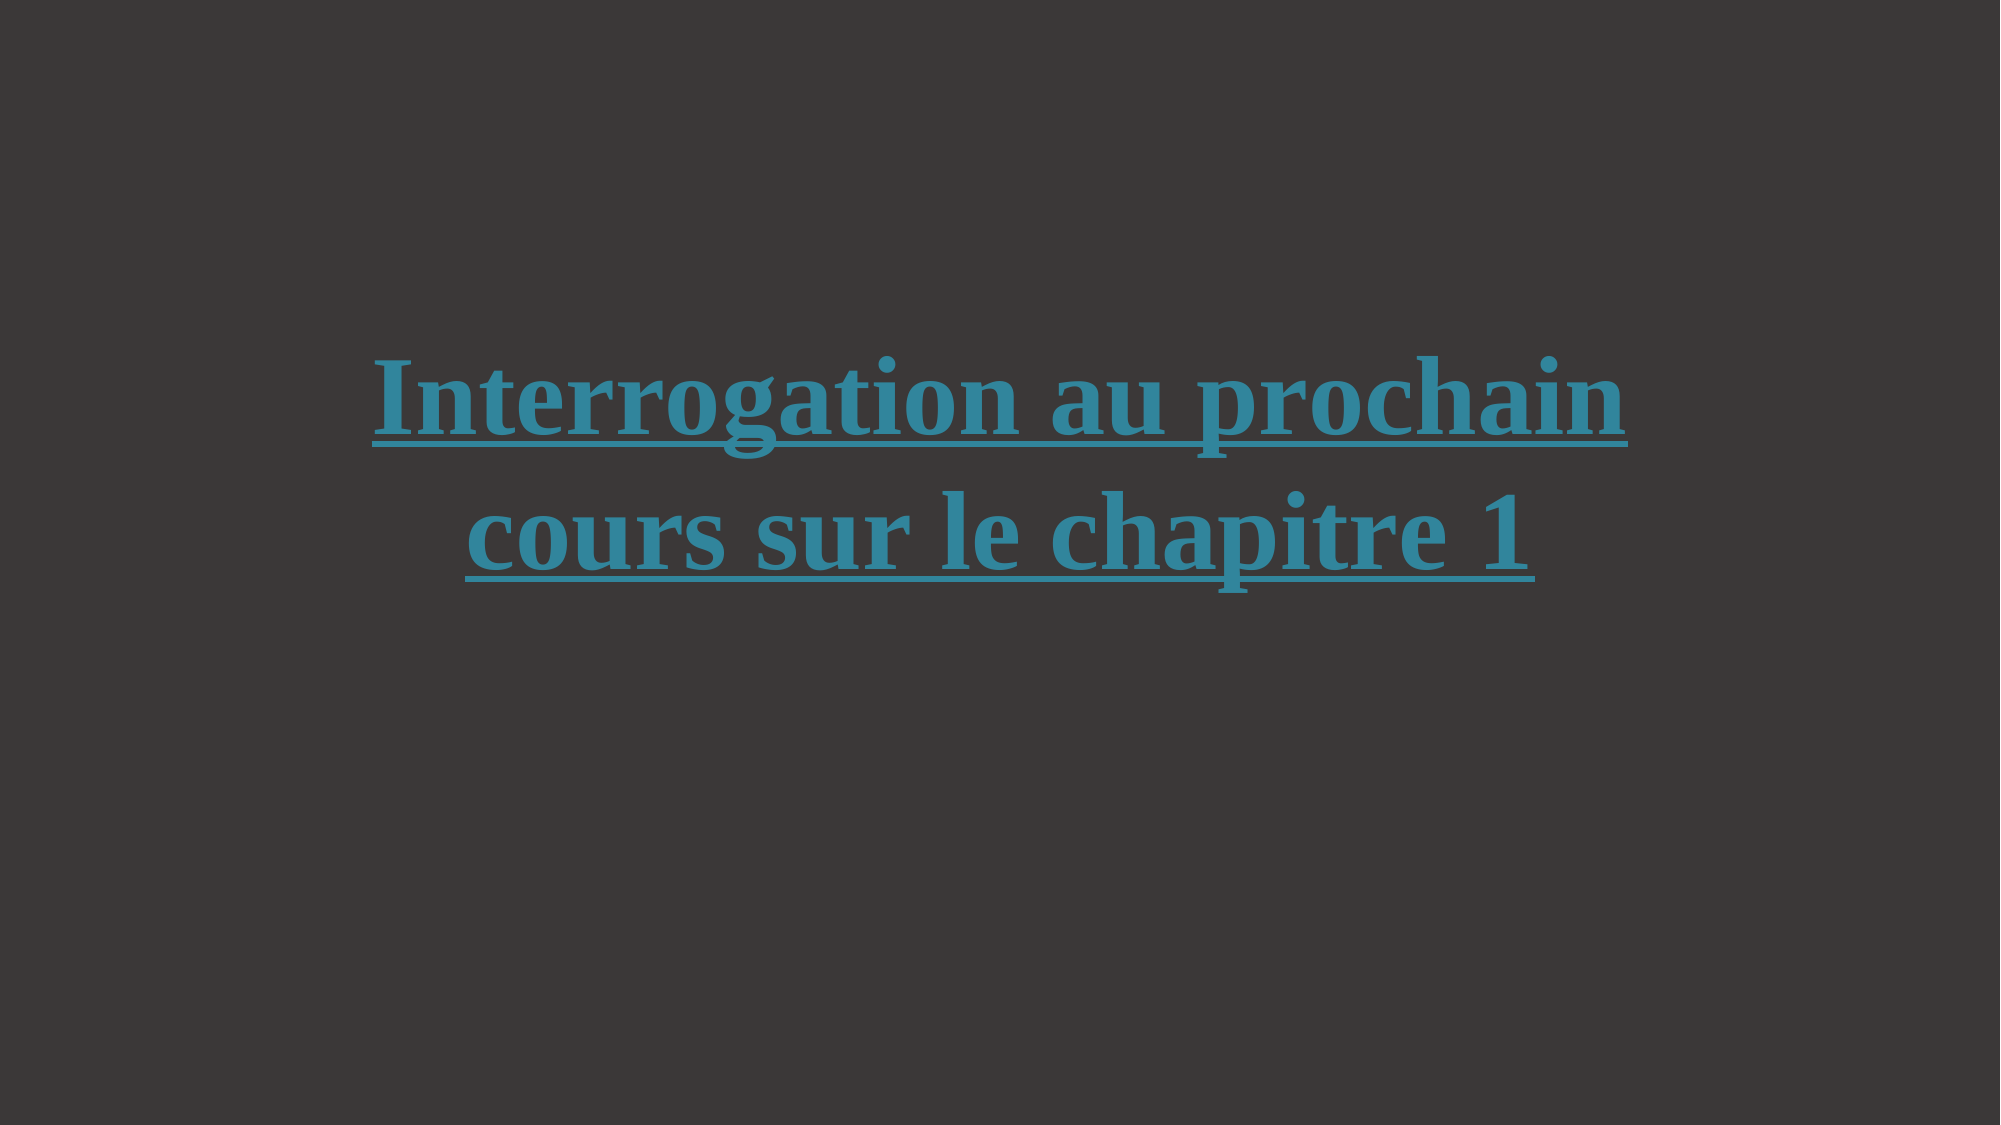

Interrogation au prochain cours sur le chapitre 1